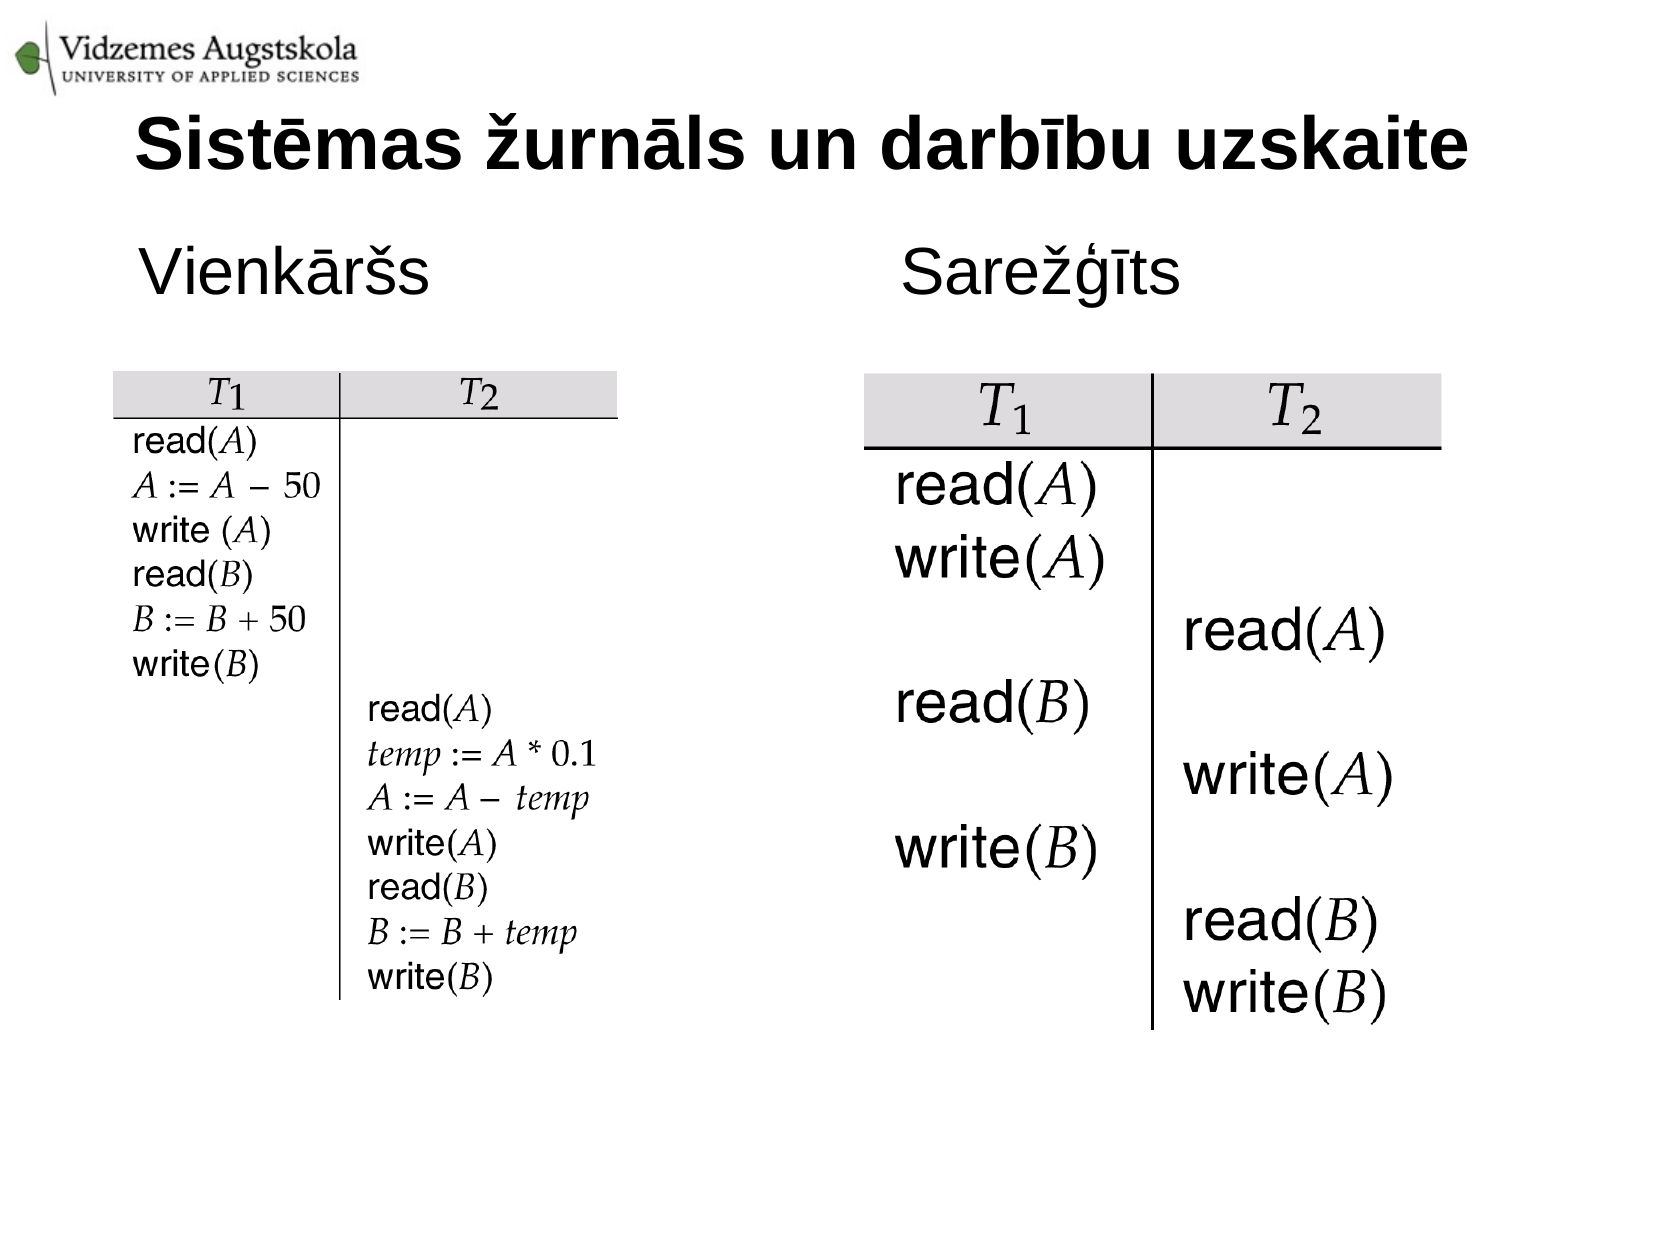

# Sistēmas žurnāls un darbību uzskaite
Vienkāršs
Sarežģīts